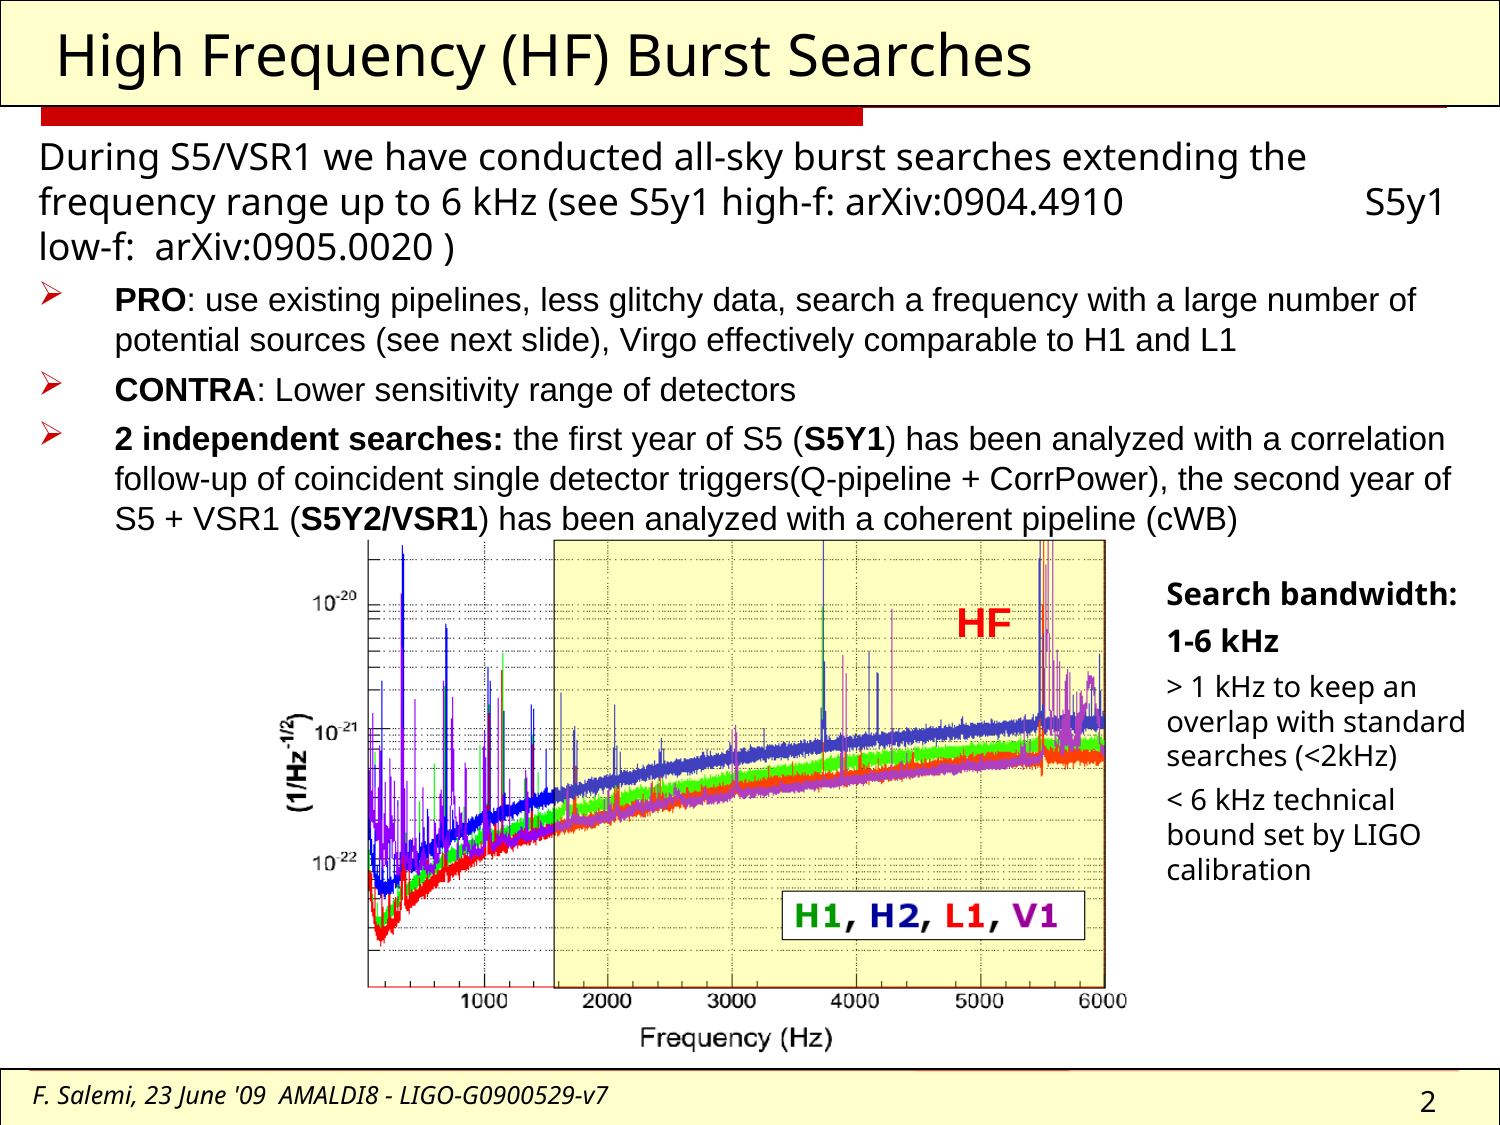

# High Frequency (HF) Burst Searches
During S5/VSR1 we have conducted all-sky burst searches extending the frequency range up to 6 kHz (see S5y1 high-f: arXiv:0904.4910 				S5y1 low-f: arXiv:0905.0020 )
PRO: use existing pipelines, less glitchy data, search a frequency with a large number of potential sources (see next slide), Virgo effectively comparable to H1 and L1
CONTRA: Lower sensitivity range of detectors
2 independent searches: the first year of S5 (S5Y1) has been analyzed with a correlation follow-up of coincident single detector triggers(Q-pipeline + CorrPower), the second year of S5 + VSR1 (S5Y2/VSR1) has been analyzed with a coherent pipeline (cWB)
Search bandwidth:
1-6 kHz
> 1 kHz to keep an overlap with standard searches (<2kHz)‏
< 6 kHz technical bound set by LIGO calibration
HF
M. Drago, f2f Orsay, Jun 2008
2